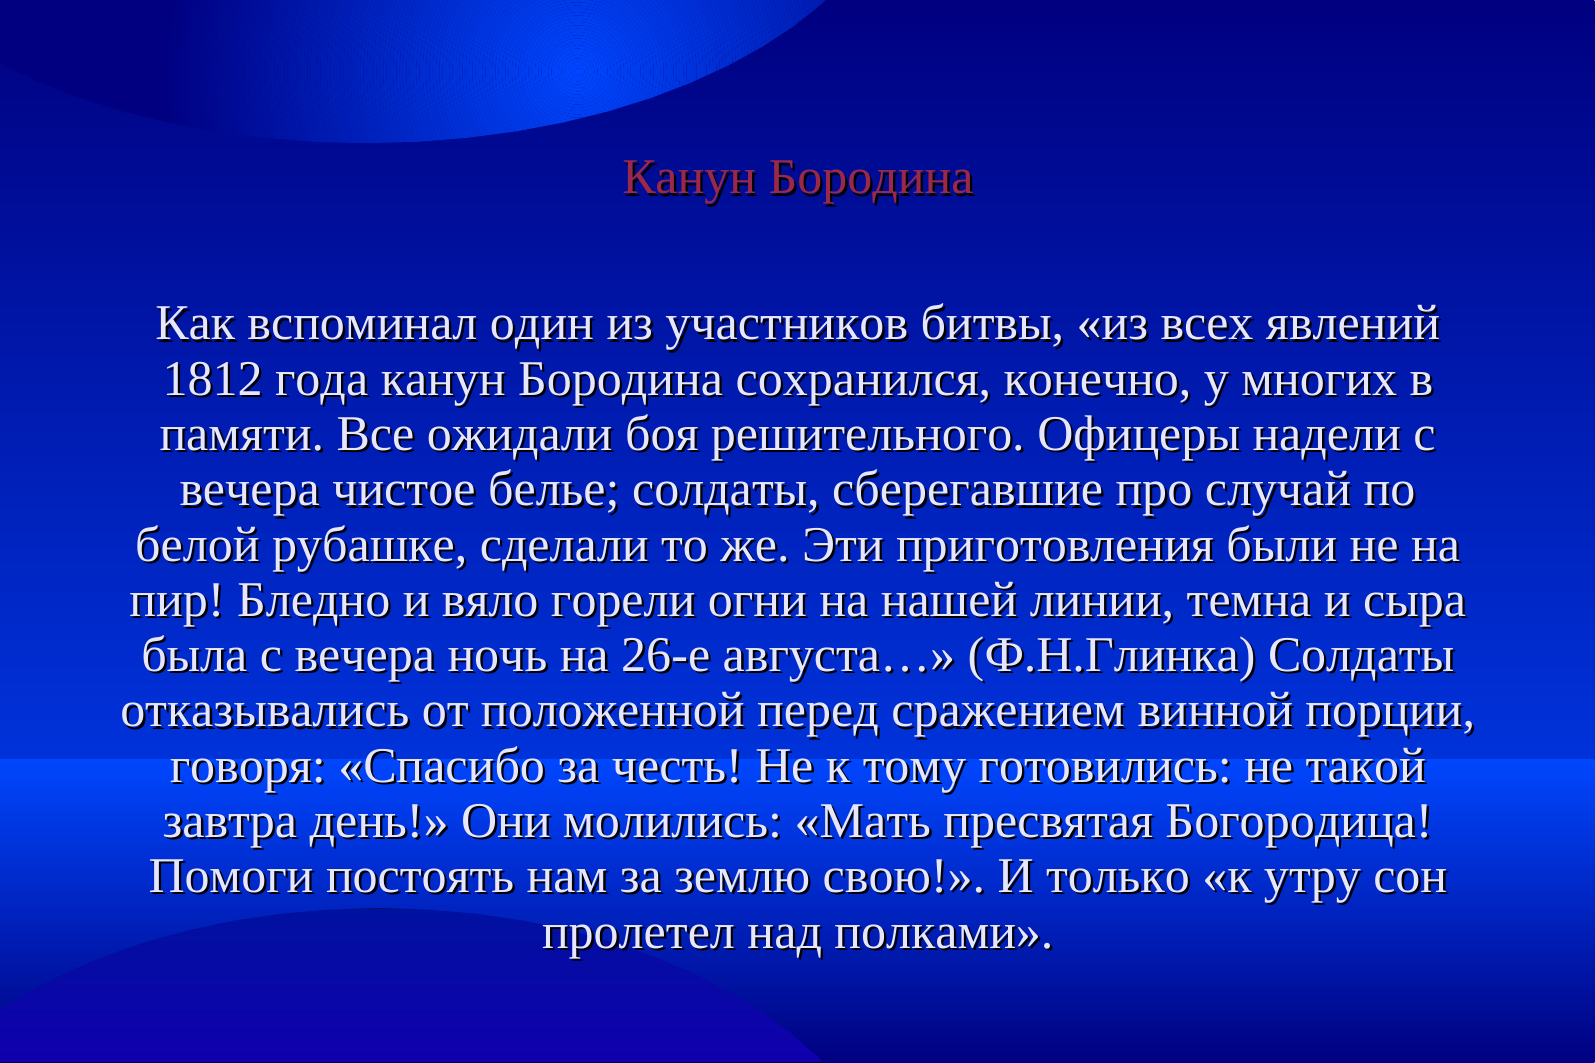

# Канун Бородина
Как вспоминал один из участников битвы, «из всех явлений 1812 года канун Бородина сохранился, конечно, у многих в памяти. Все ожидали боя решительного. Офицеры надели с вечера чистое белье; солдаты, сберегавшие про случай по белой рубашке, сделали то же. Эти приготовления были не на пир! Бледно и вяло горели огни на нашей линии, темна и сыра была с вечера ночь на 26-е августа…» (Ф.Н.Глинка) Солдаты отказывались от положенной перед сражением винной порции, говоря: «Спасибо за честь! Не к тому готовились: не такой завтра день!» Они молились: «Мать пресвятая Богородица! Помоги постоять нам за землю свою!». И только «к утру сон пролетел над полками».